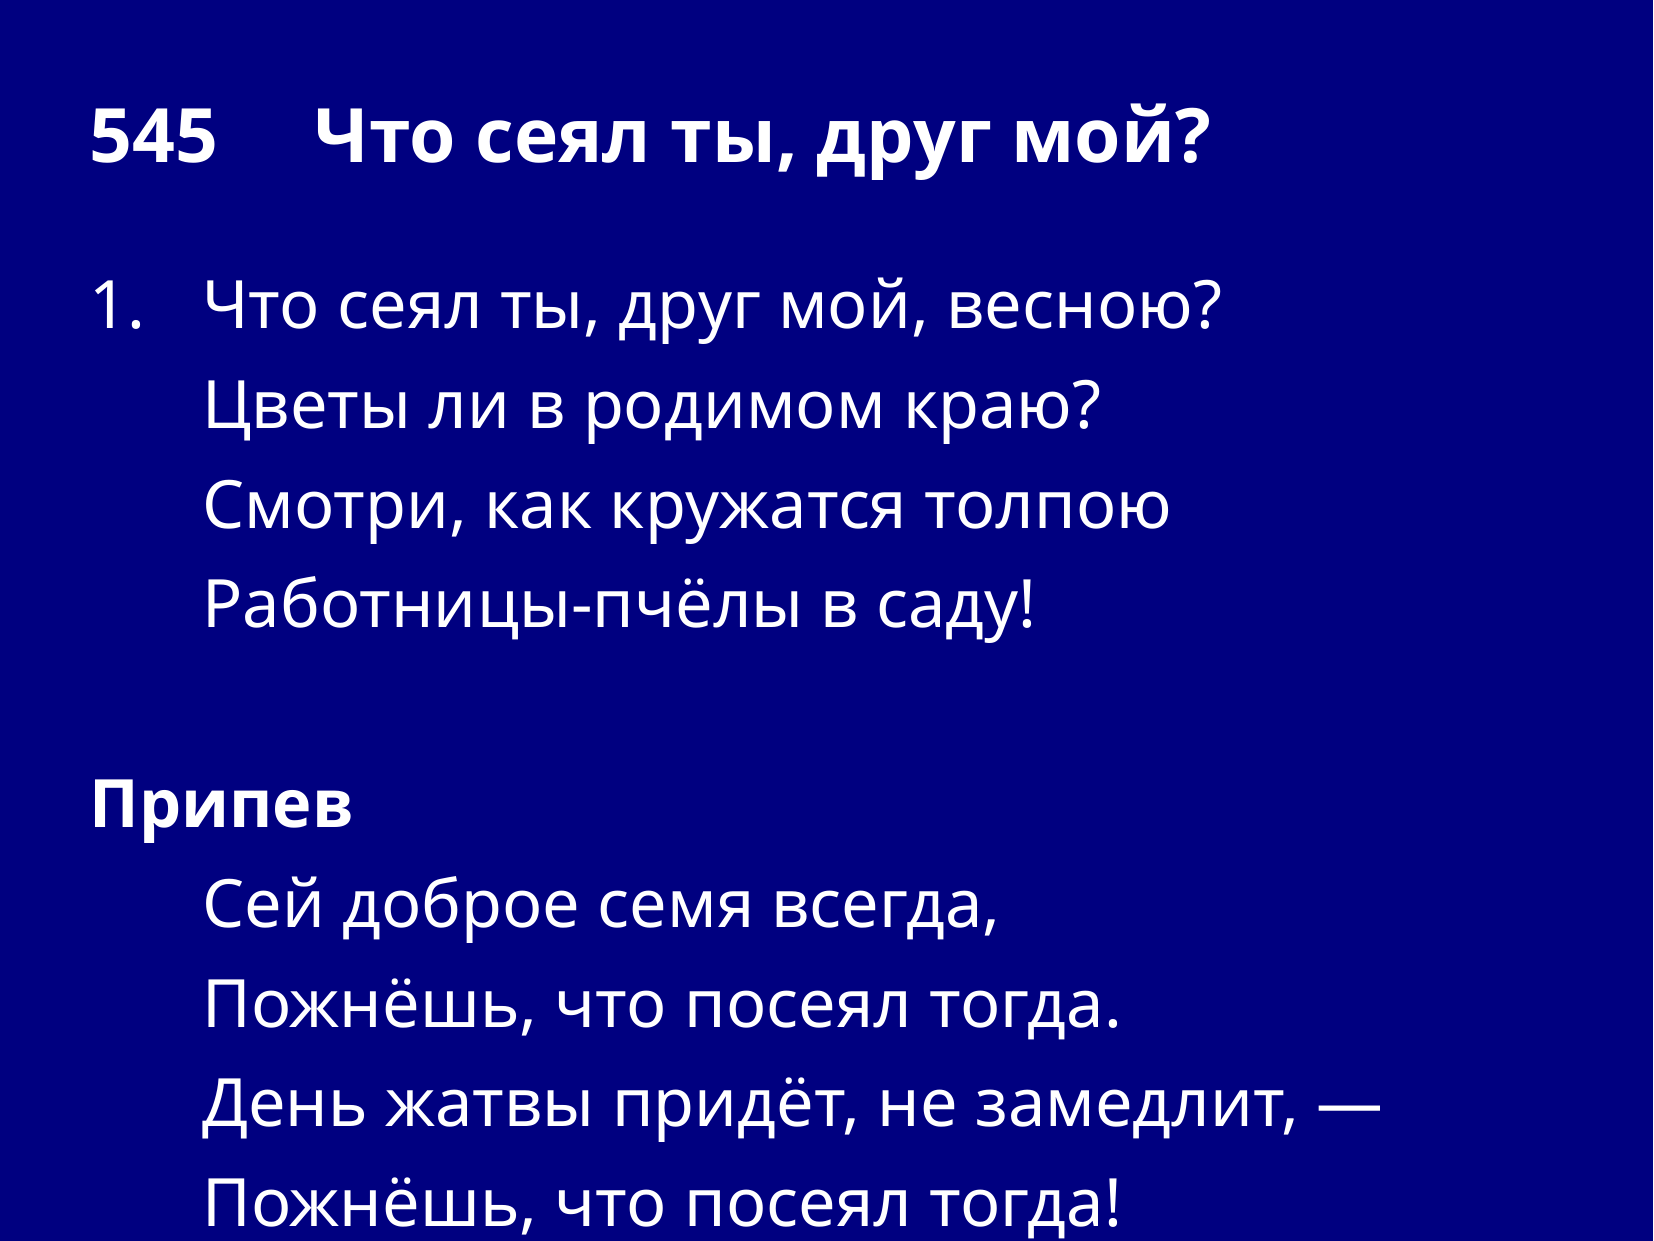

545	Что сеял ты, друг мой?
1.	Что сеял ты, друг мой, весною?
	Цветы ли в родимом краю?
	Смотри, как кружатся толпою
	Работницы-пчёлы в саду!
Припев
	Сей доброе семя всегда,
	Пожнёшь, что посеял тогда.
	День жатвы придёт, не замедлит, —
	Пожнёшь, что посеял тогда!